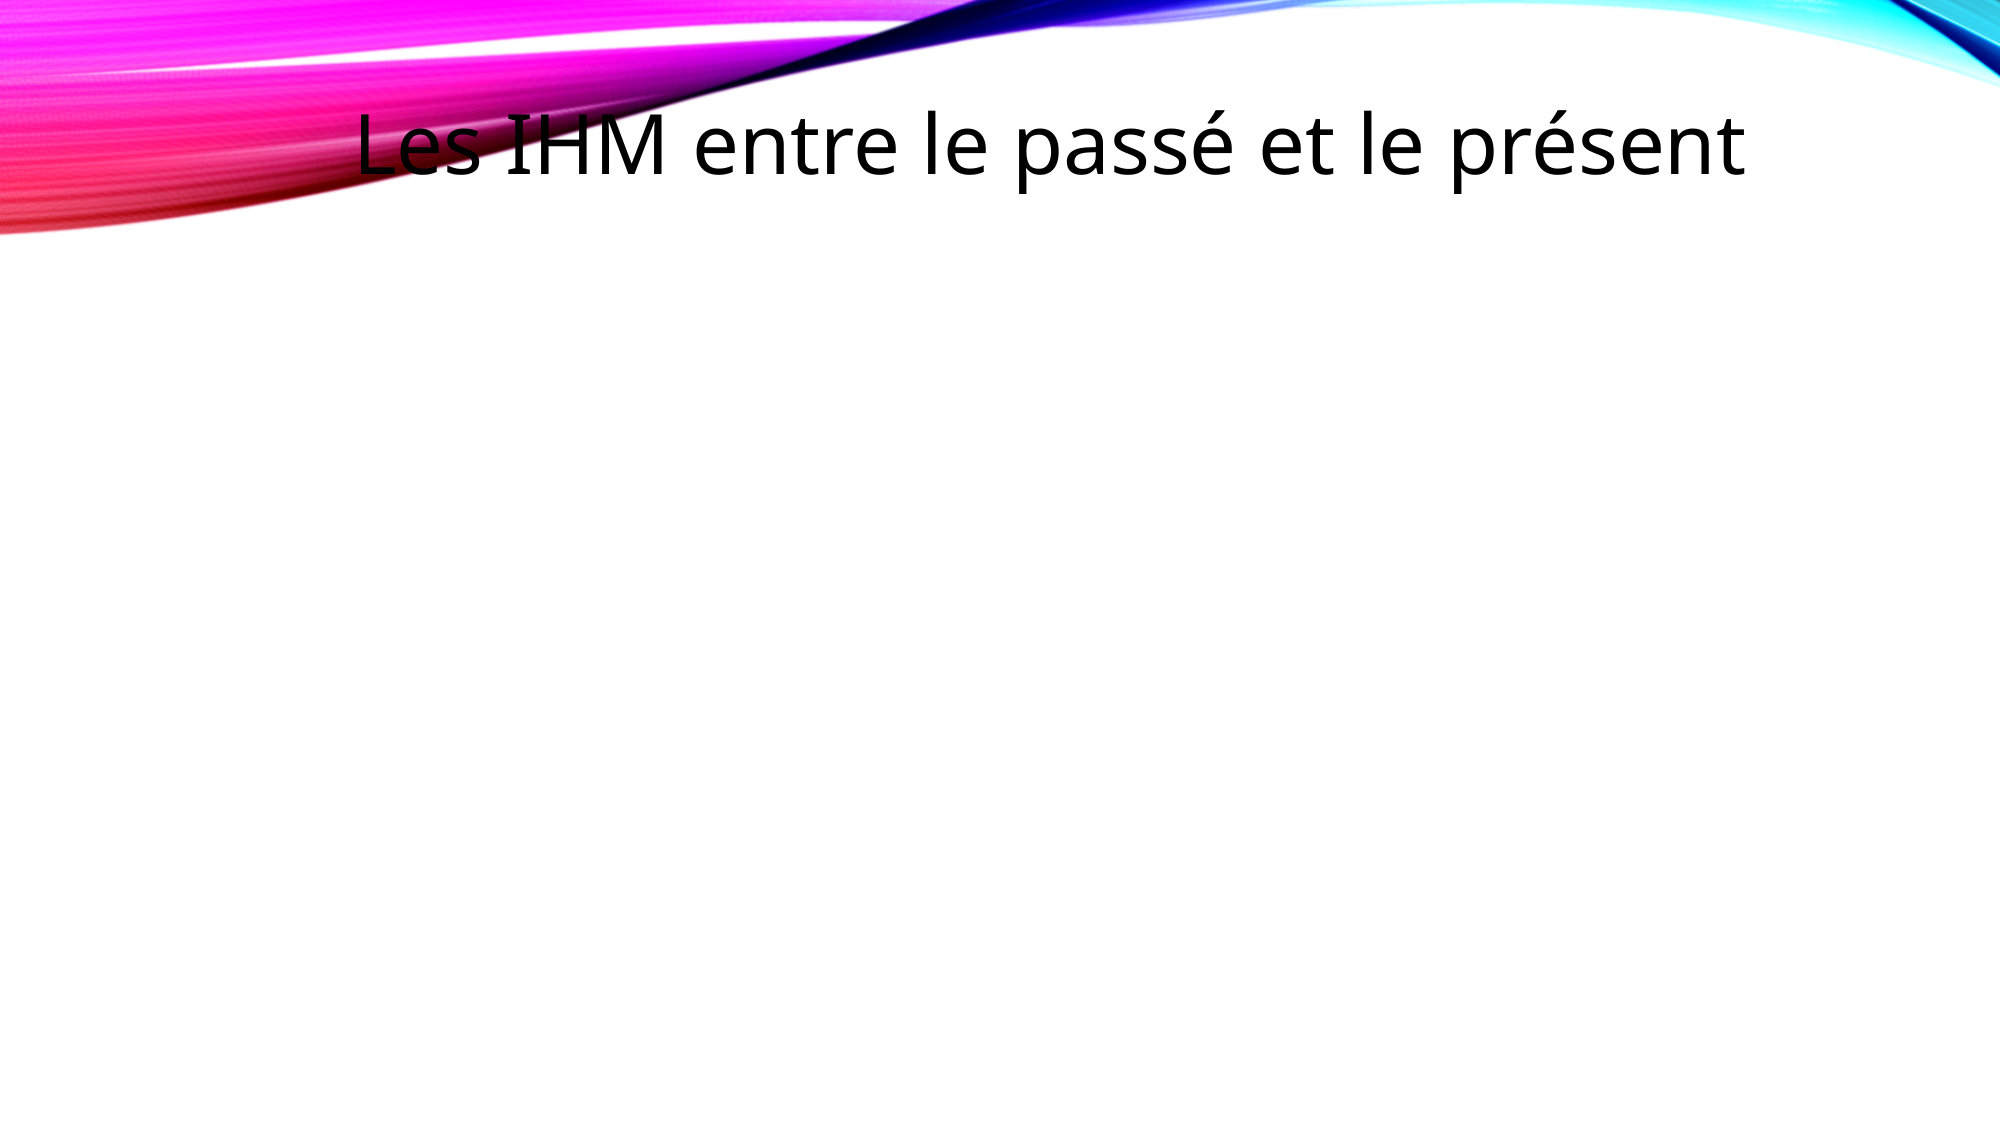

# Les IHM entre le passé et le présent